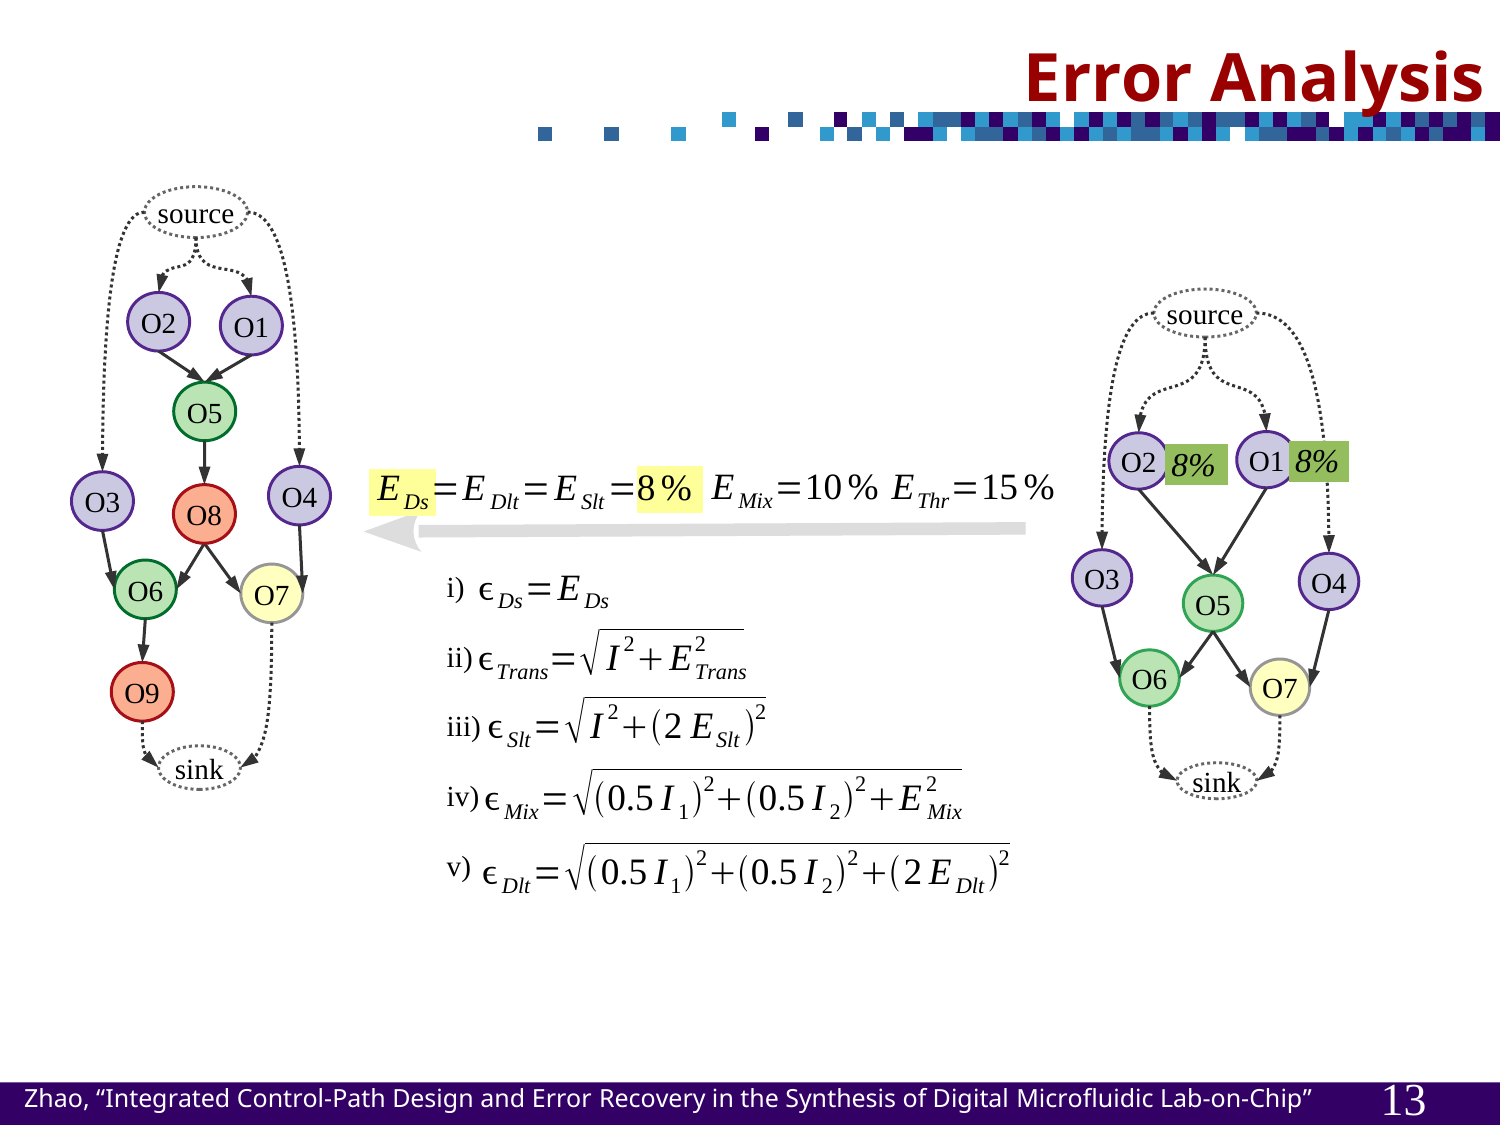

# Error Analysis
source
O2
O1
O5
O4
O3
O8
O6
O7
O9
sink
source
O1
8%
O2
8%
O3
O4
i)
ii)
iii)
iv)
v)
O5
O6
O7
sink
Zhao, “Integrated Control-Path Design and Error Recovery in the Synthesis of Digital Microfluidic Lab-on-Chip”